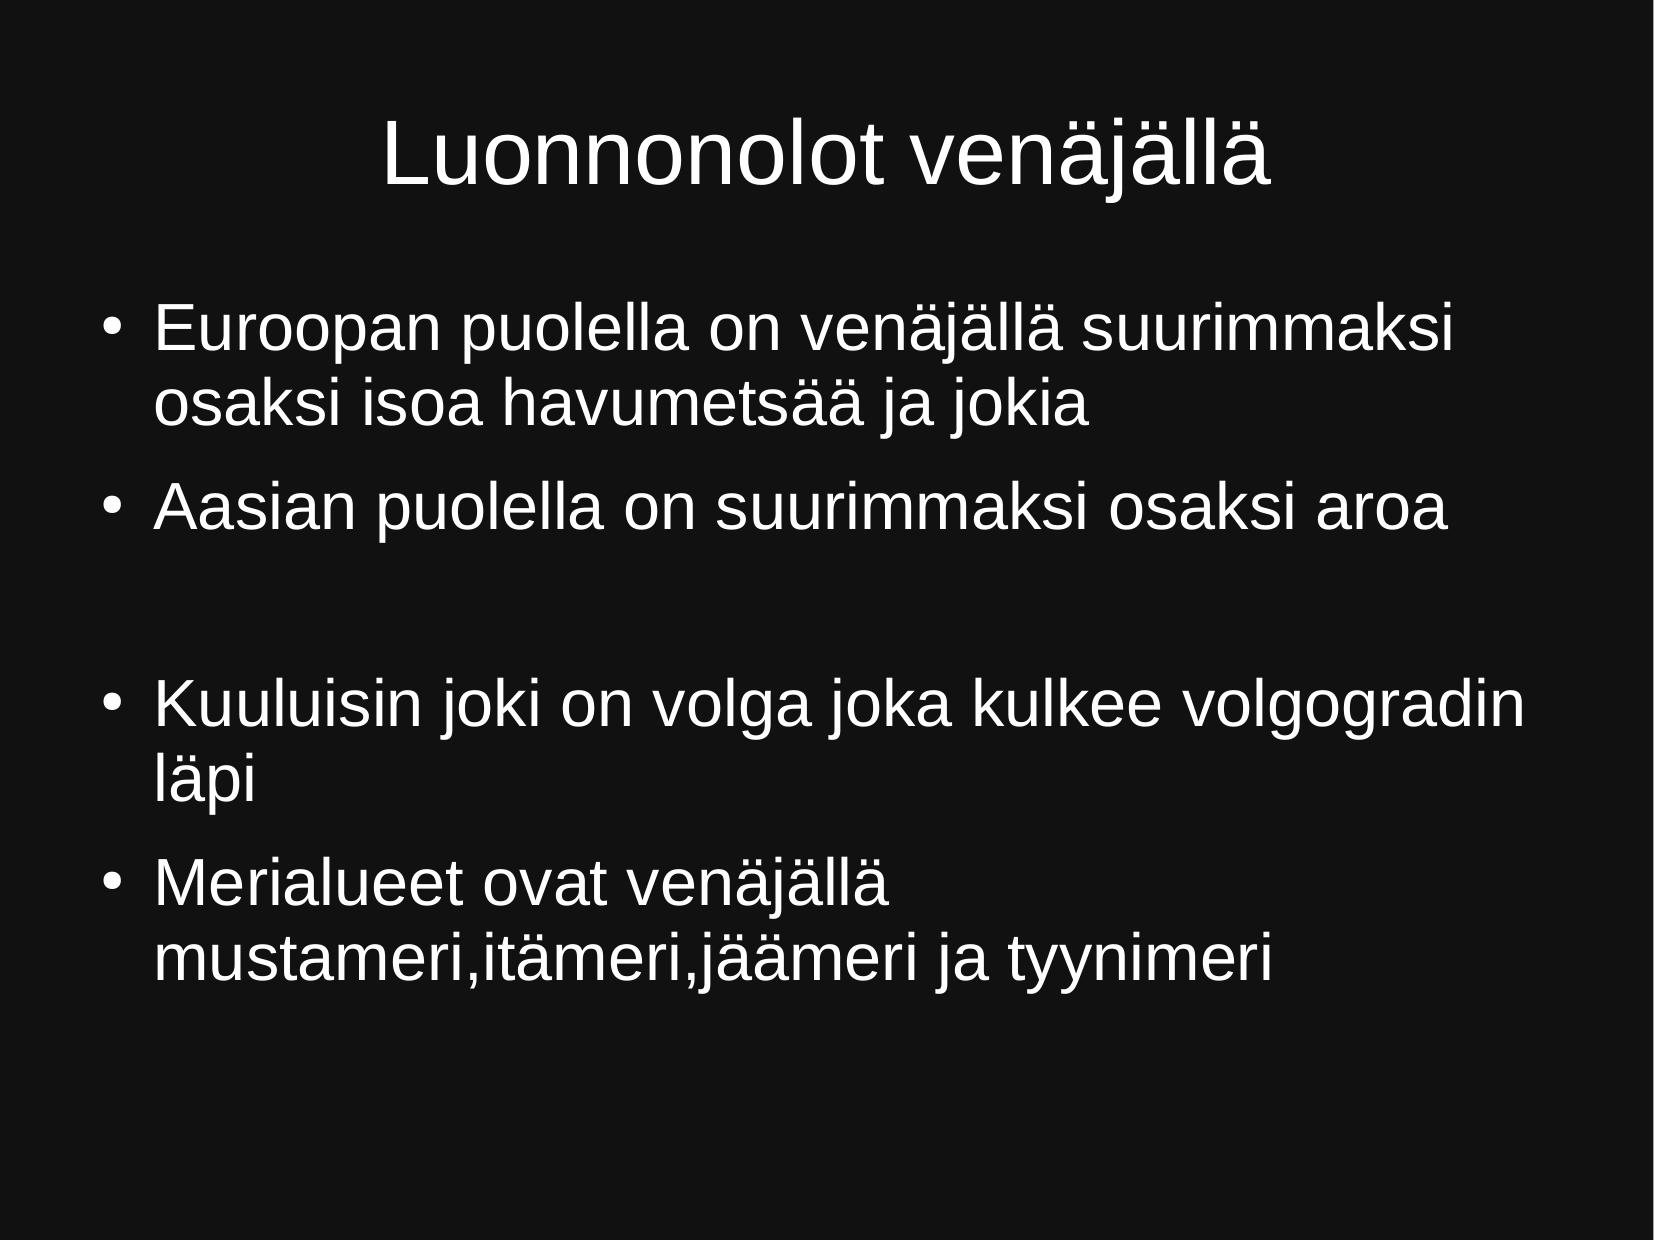

# Luonnonolot venäjällä
Euroopan puolella on venäjällä suurimmaksi osaksi isoa havumetsää ja jokia
Aasian puolella on suurimmaksi osaksi aroa
Kuuluisin joki on volga joka kulkee volgogradin läpi
Merialueet ovat venäjällä mustameri,itämeri,jäämeri ja tyynimeri